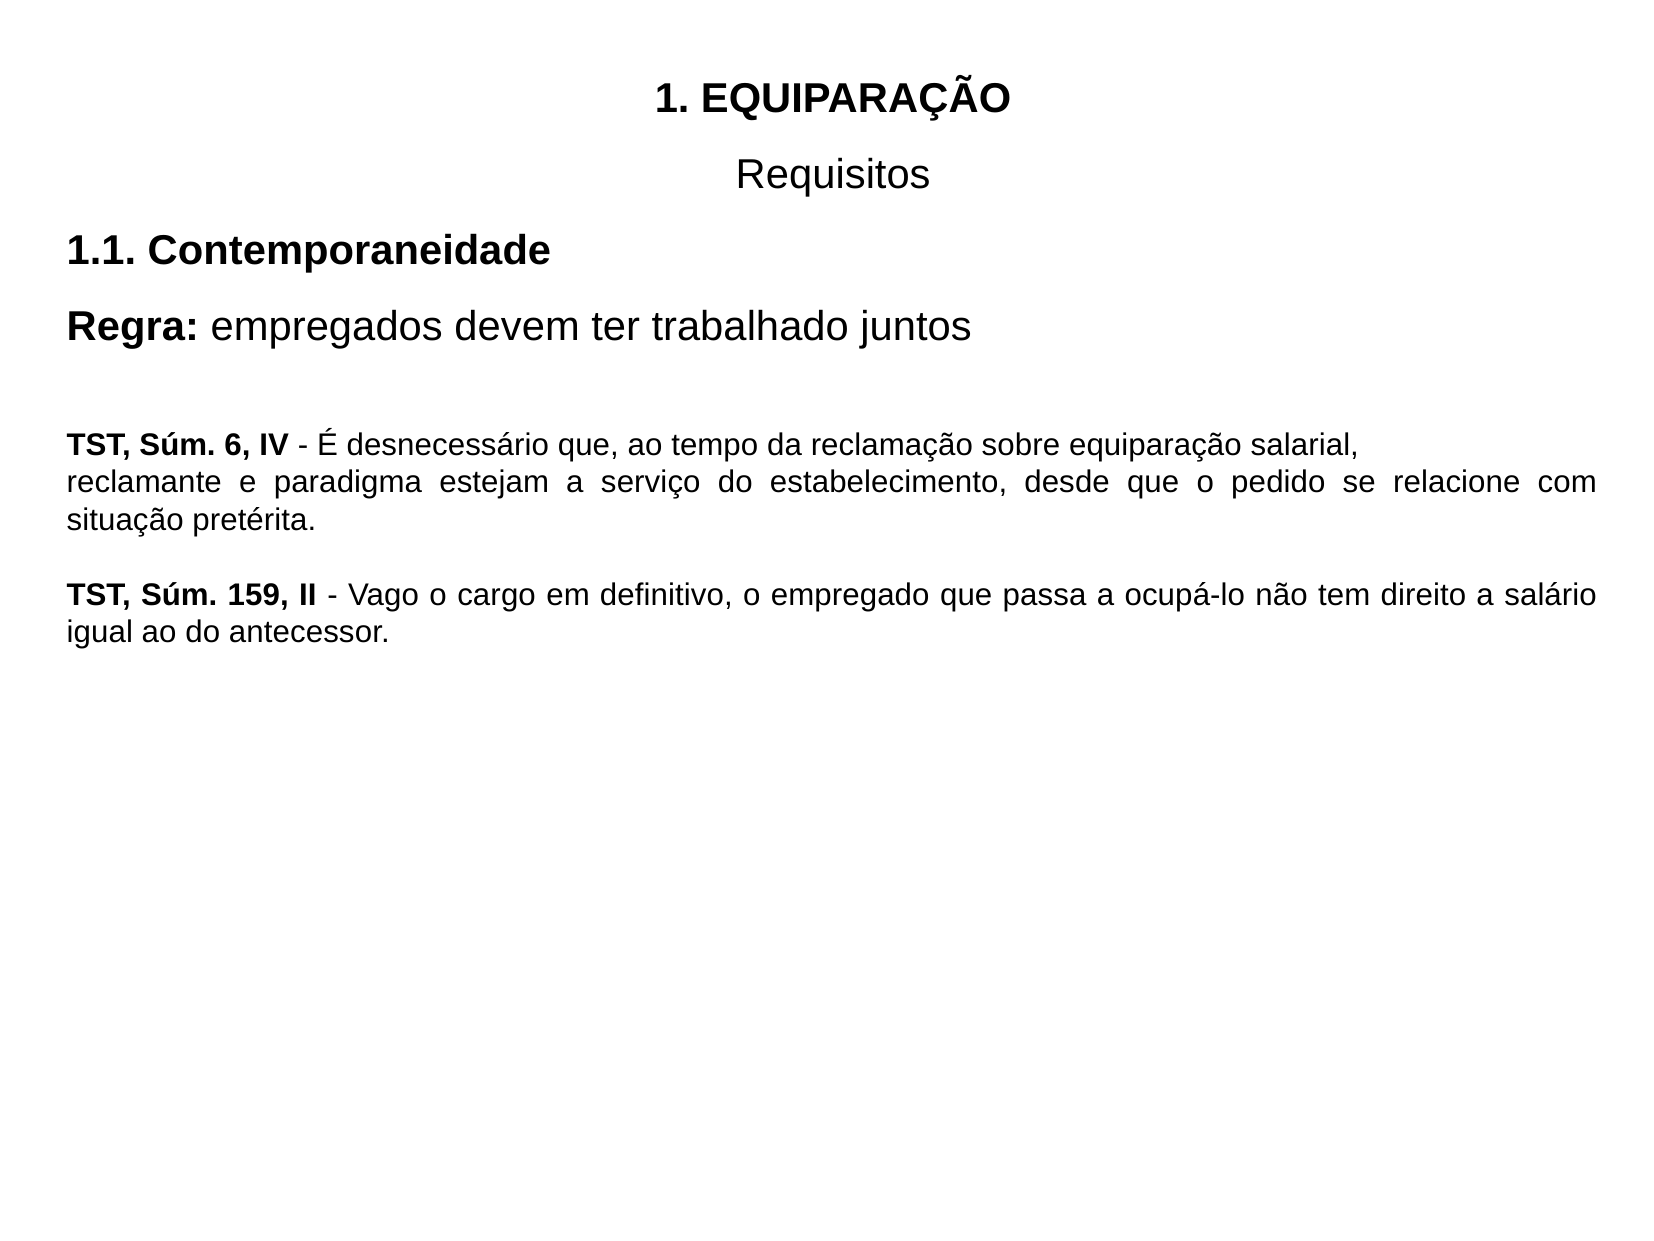

1. EQUIPARAÇÃO
Requisitos
1.1. Contemporaneidade
Regra: empregados devem ter trabalhado juntos
TST, Súm. 6, IV - É desnecessário que, ao tempo da reclamação sobre equiparação salarial,
reclamante e paradigma estejam a serviço do estabelecimento, desde que o pedido se relacione com situação pretérita.
TST, Súm. 159, II - Vago o cargo em definitivo, o empregado que passa a ocupá-lo não tem direito a salário igual ao do antecessor.